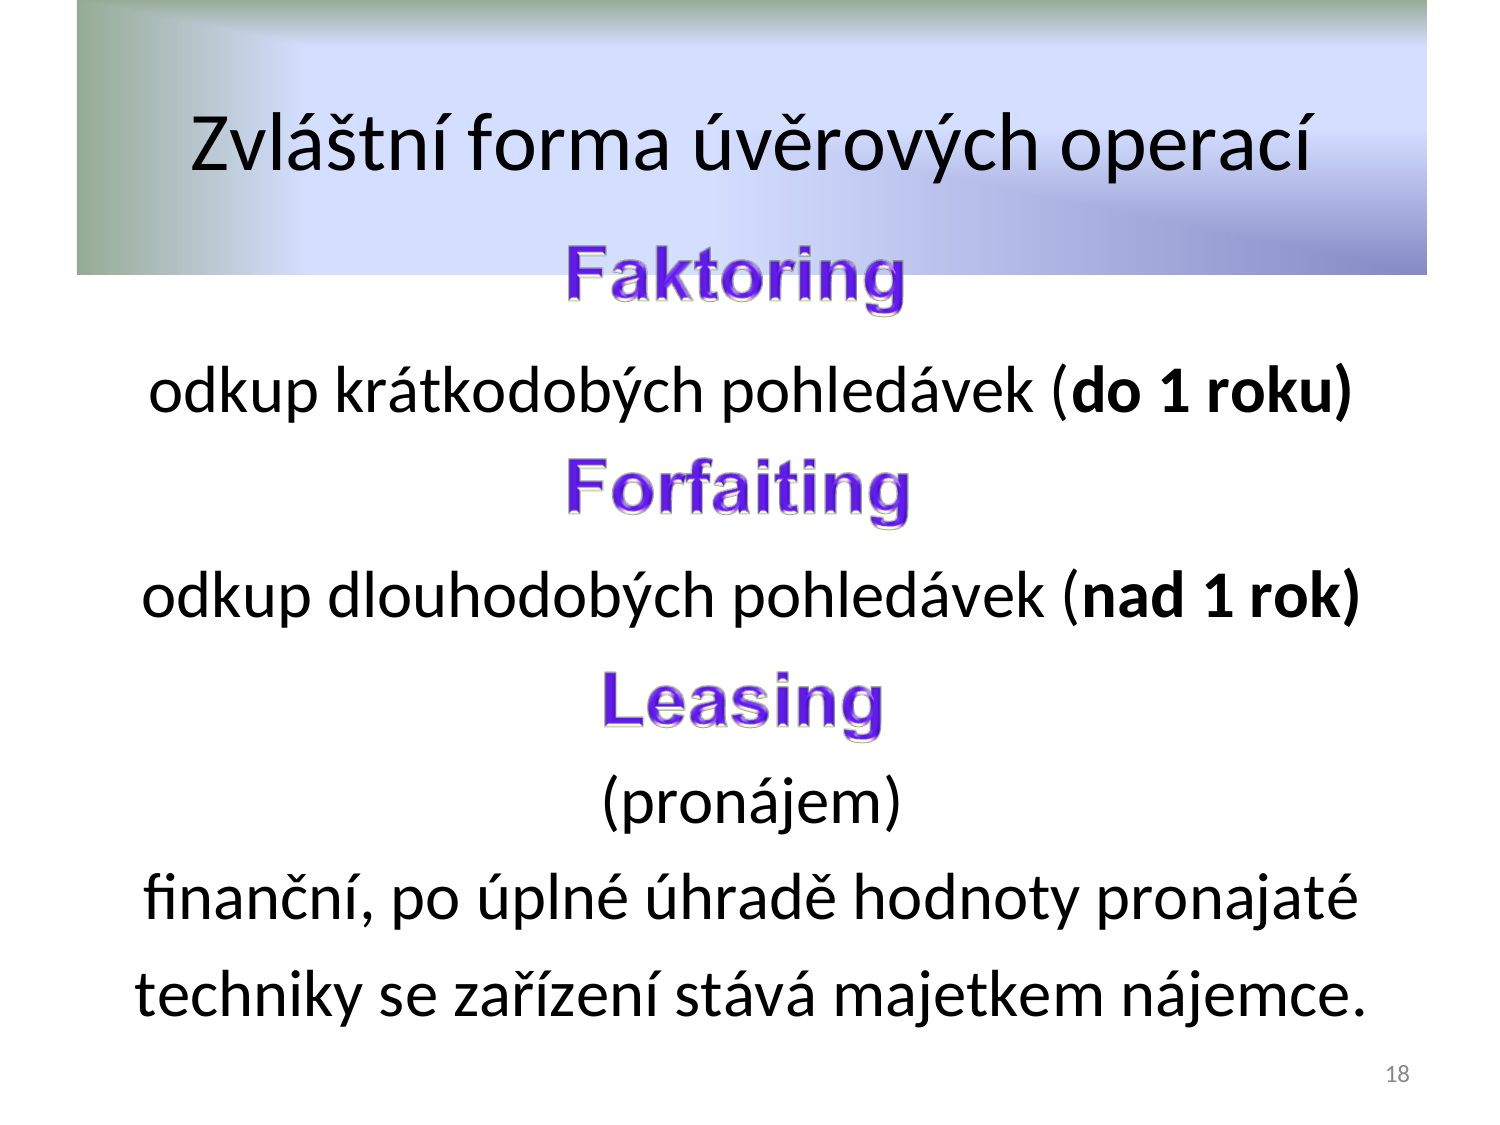

# Zvláštní forma úvěrových operací
odkup krátkodobých pohledávek (do 1 roku)
odkup dlouhodobých pohledávek (nad 1 rok)
(pronájem)
finanční, po úplné úhradě hodnoty pronajaté
techniky se zařízení stává majetkem nájemce.